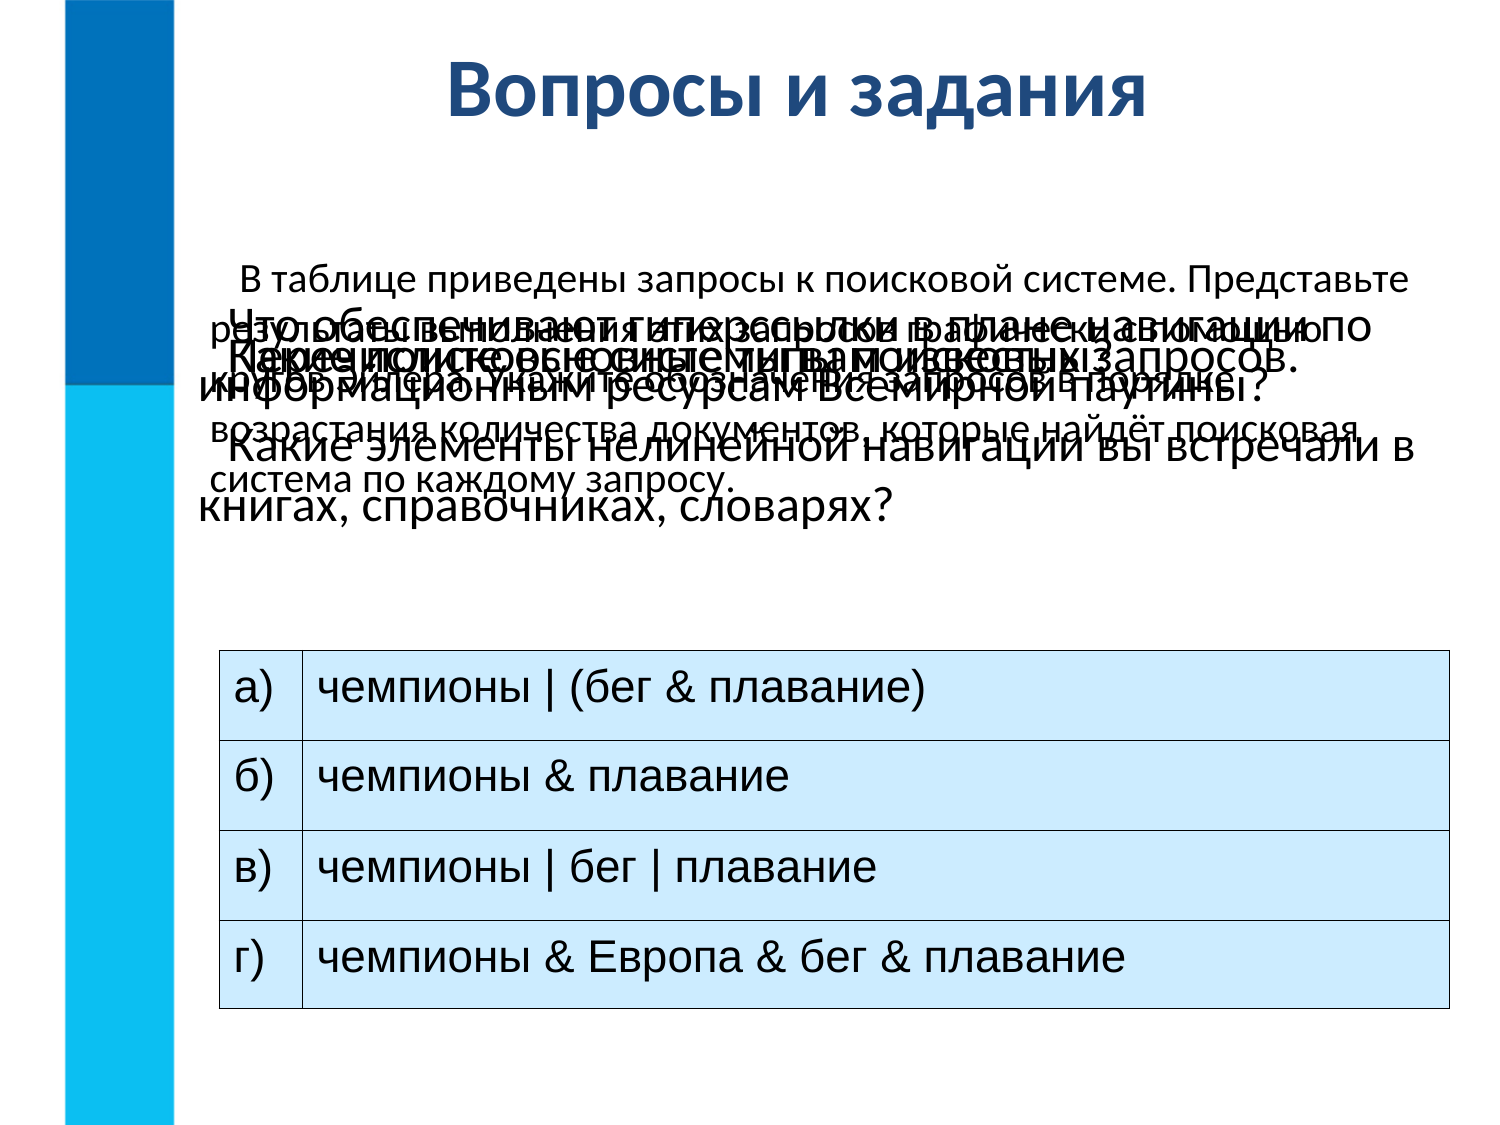

Вопросы и задания
В таблице приведены запросы к поисковой системе. Представьте результаты выполнения этих запросов графически с помощью кругов Эйлера. Укажите обозначения запросов в порядке возрастания количества документов, которые найдёт поисковая система по каждому запросу.
Что обеспечивают гиперссылки в плане навигации по информационным ресурсам Всемирной паутины?
Какие элементы нелинейной навигации вы встречали в книгах, справочниках, словарях?
Какие поисковые системы вам известны?
Перечислите основные типы поисковых запросов.
| а) | чемпионы | (бег & плавание) |
| --- | --- |
| б) | чемпионы & плавание |
| в) | чемпионы | бег | плавание |
| г) | чемпионы & Европа & бег & плавание |